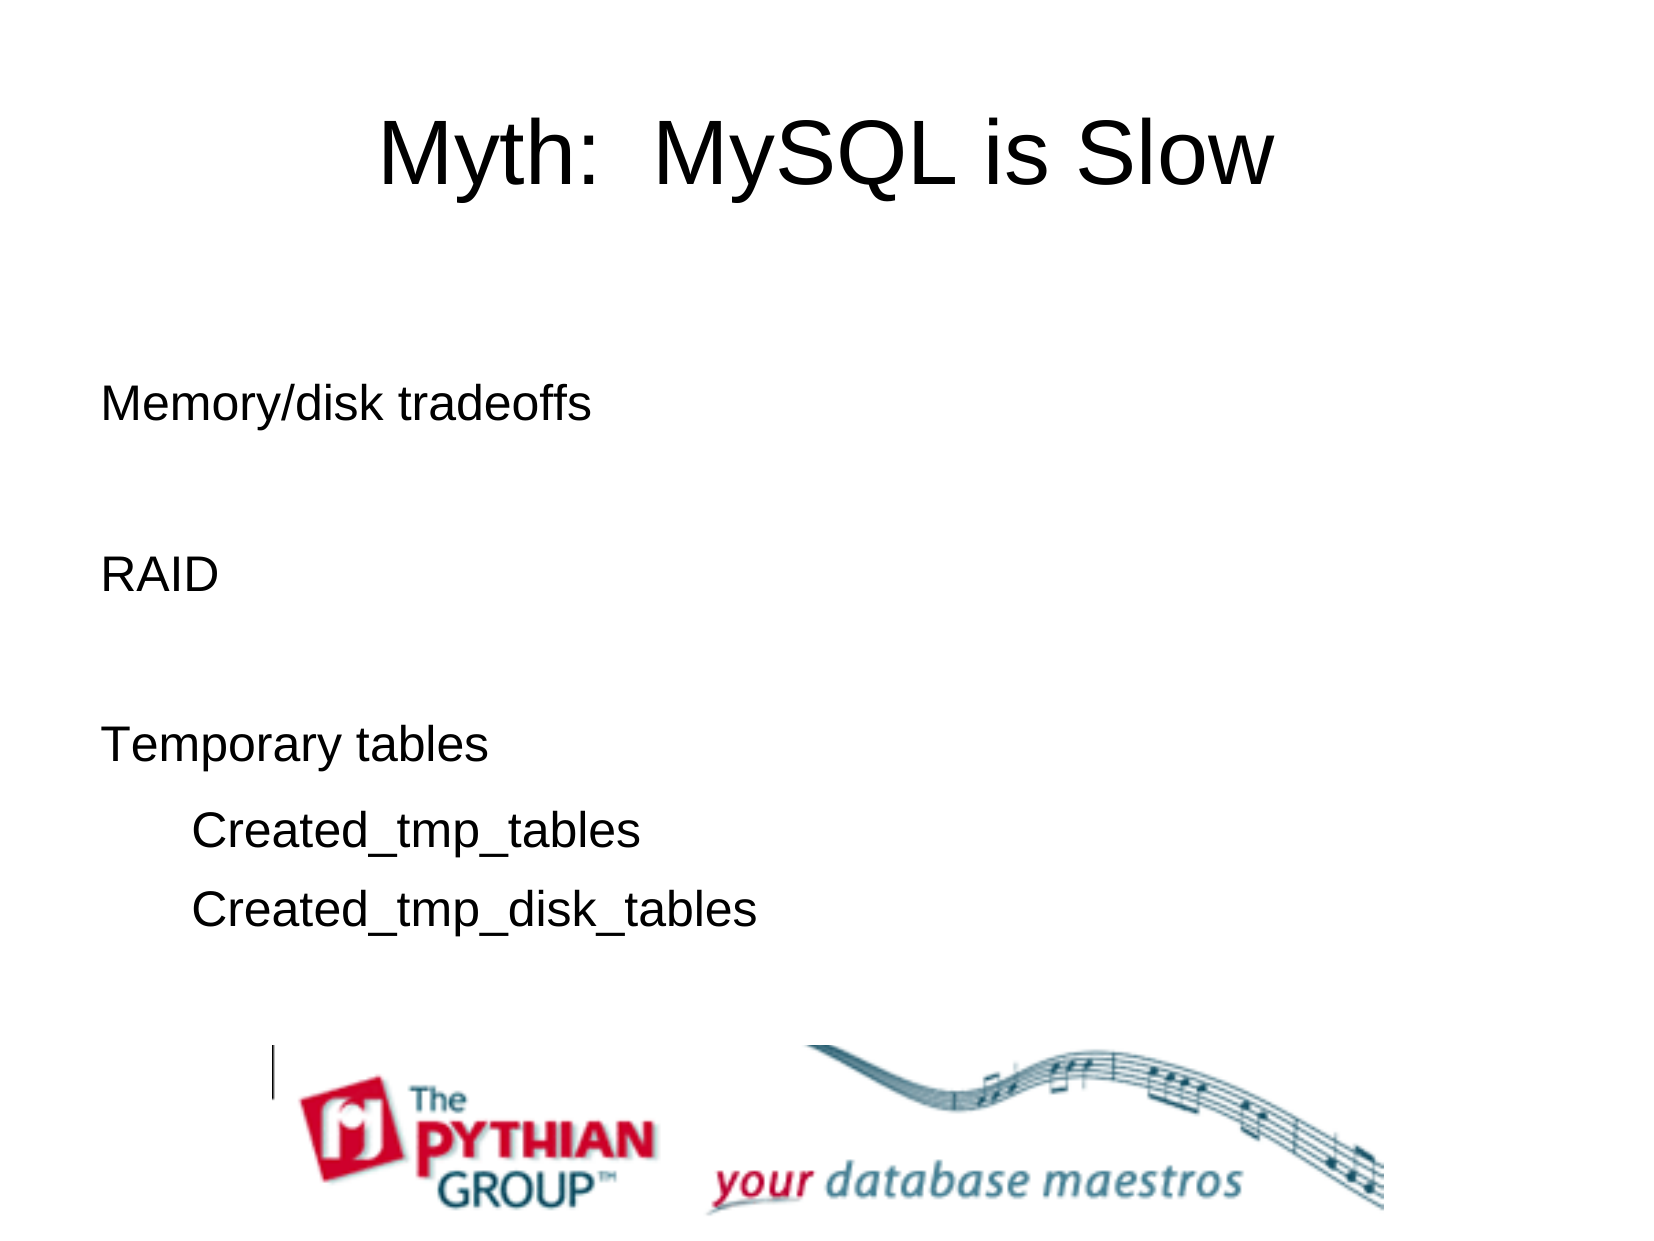

# Myth: MySQL is Slow
Memory/disk tradeoffs
RAID
Temporary tables
 Created_tmp_tables
 Created_tmp_disk_tables